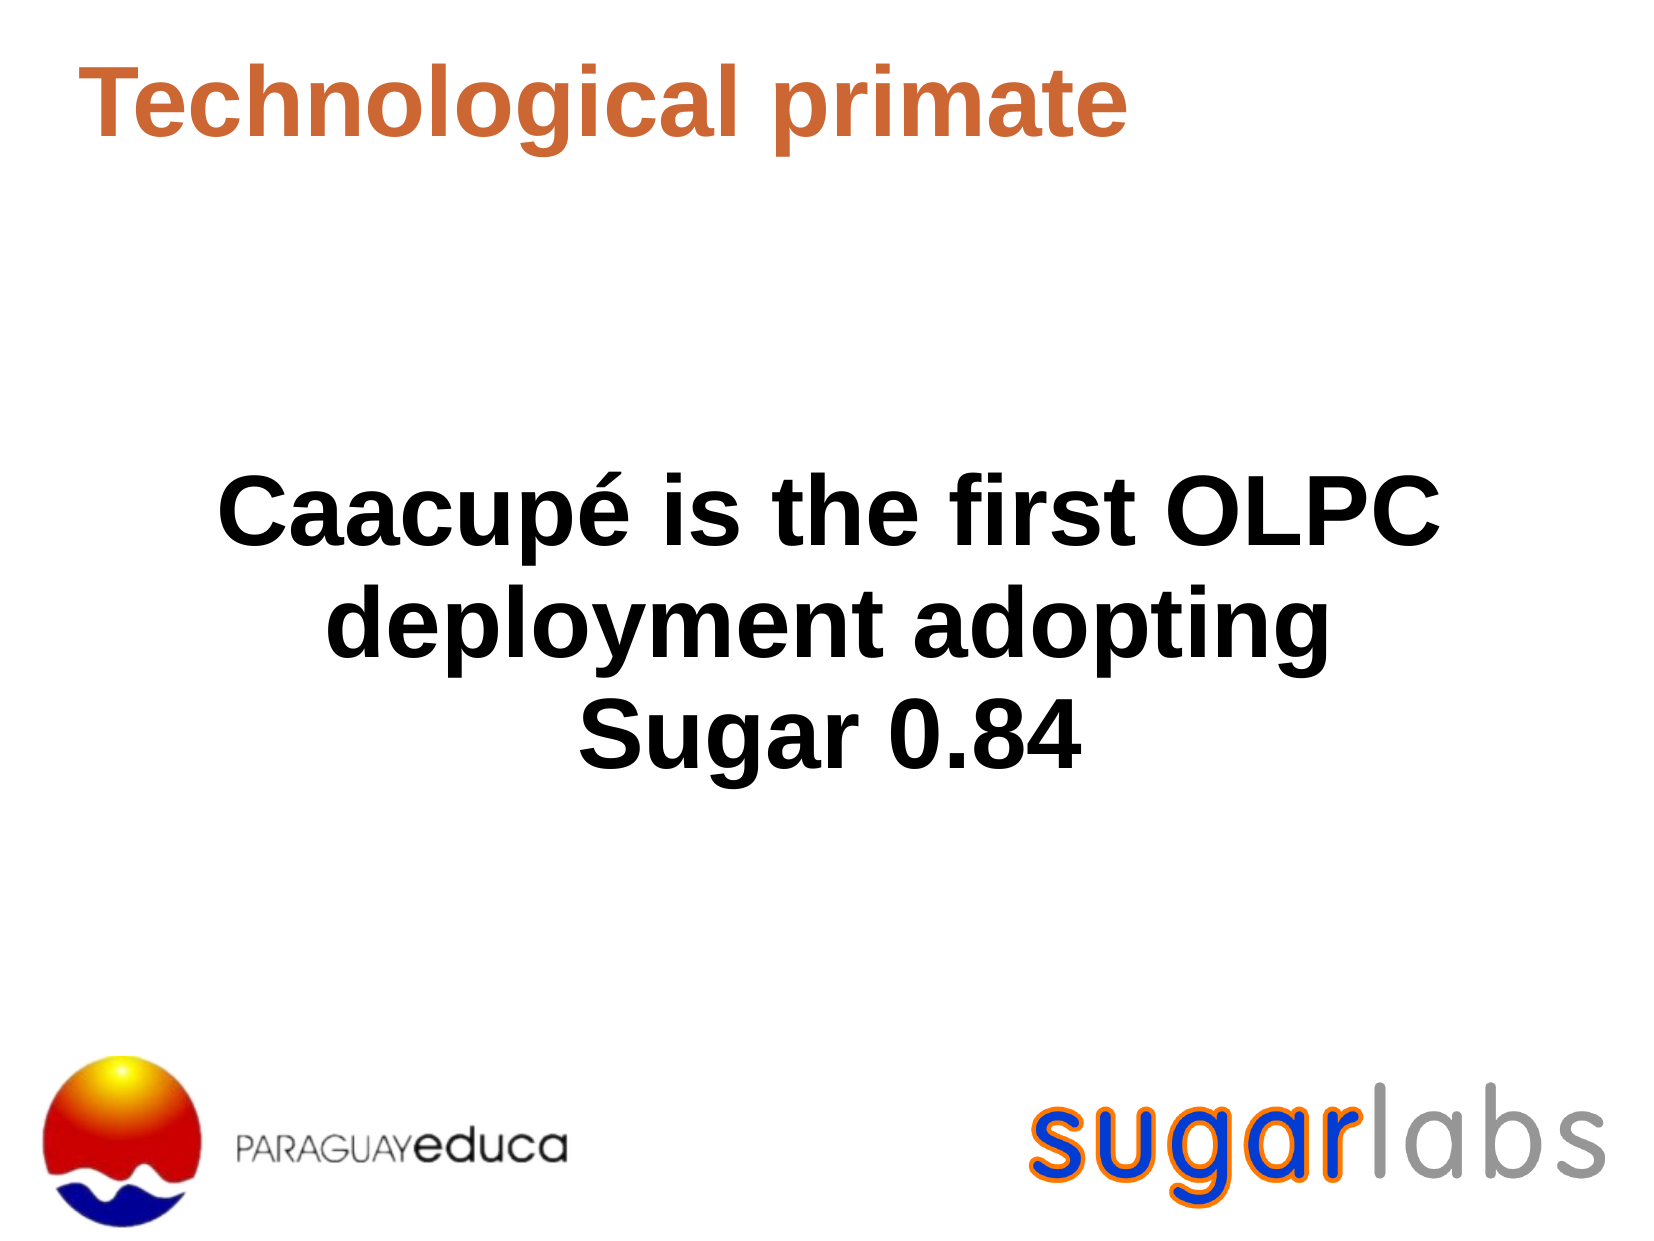

Technological primate
# Caacupé is the first OLPC deployment adopting
Sugar 0.84
“El método del Código Abierto se basa en la participación y no en el consumo pasivo”
()